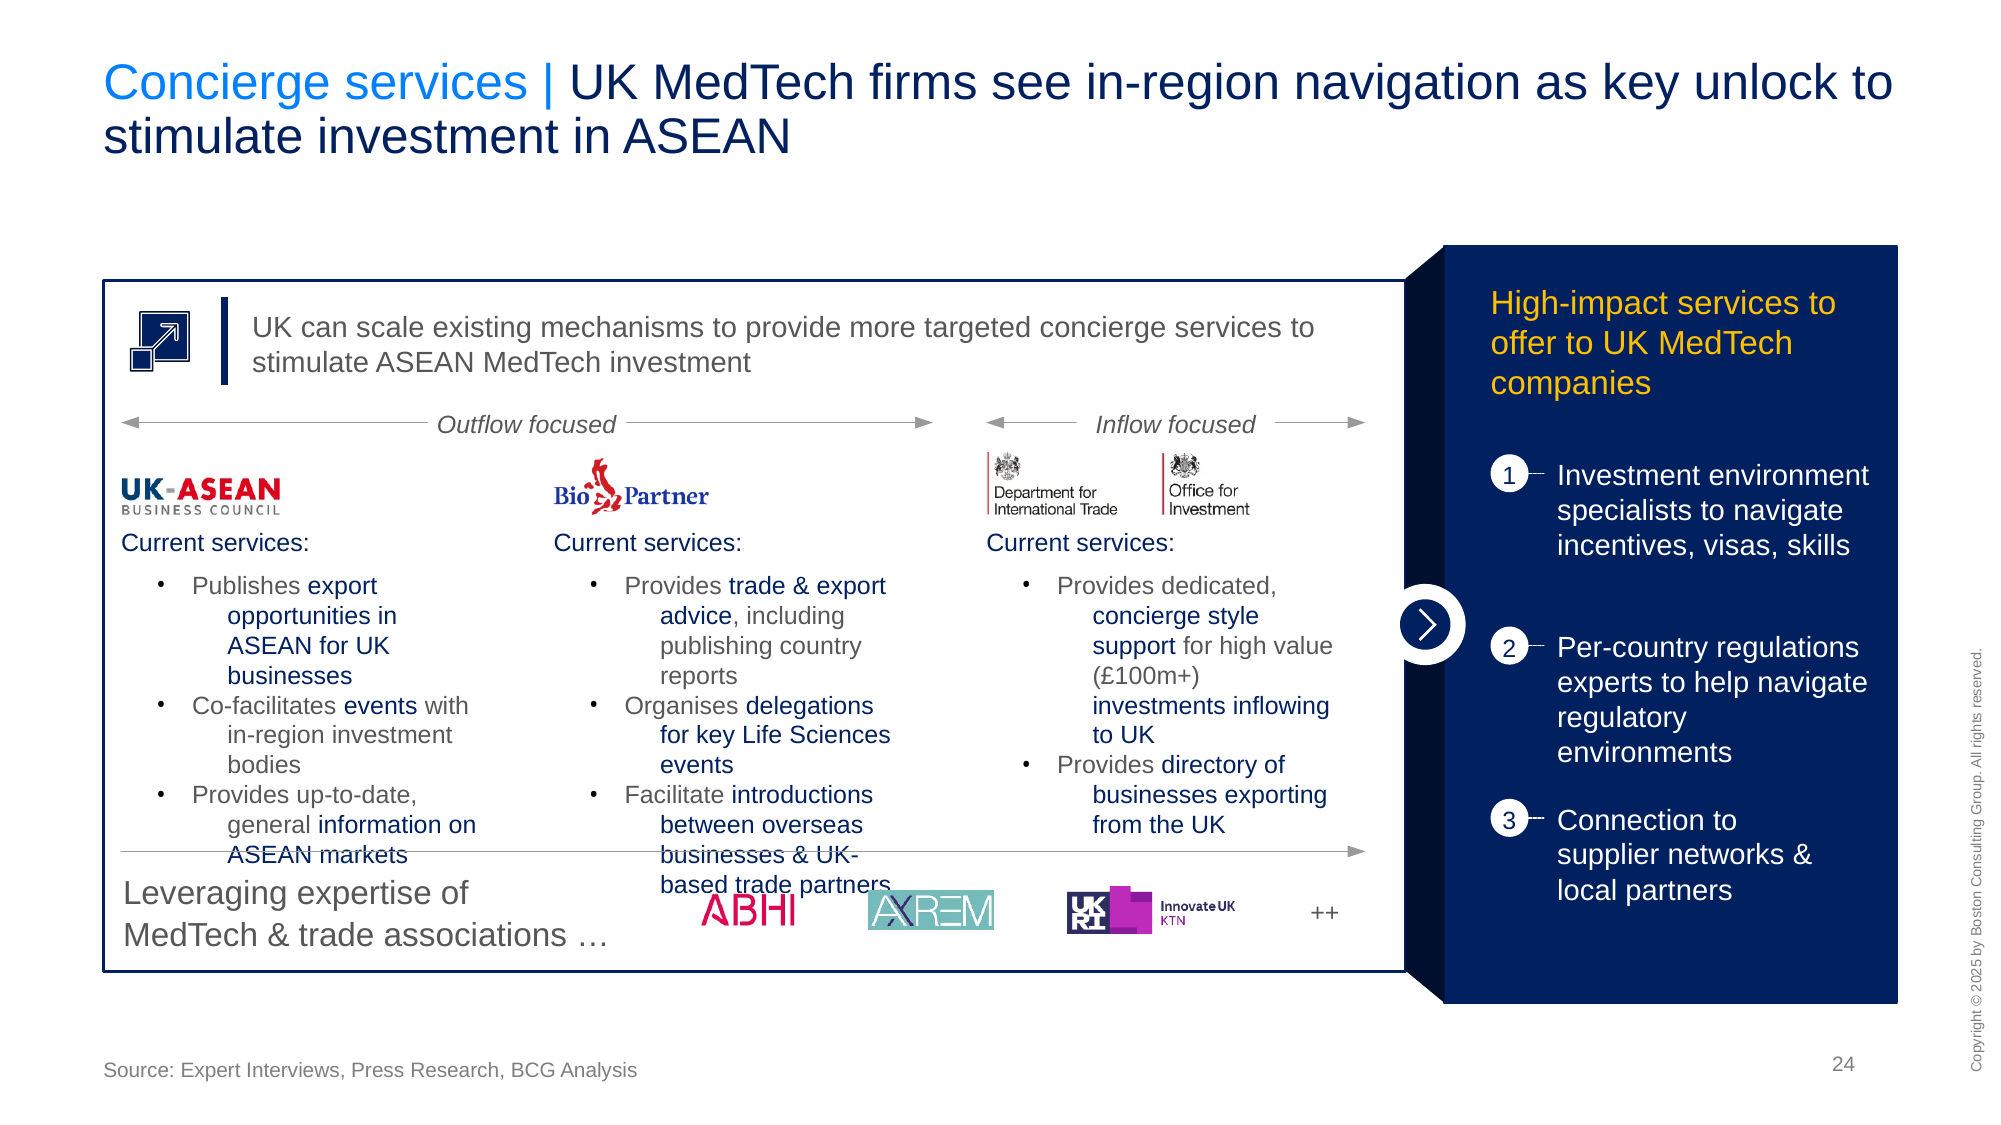

# Concierge services | UK MedTech firms see in-region navigation as key unlock to stimulate investment in ASEAN
High-impact services to offer to UK MedTech companies
UK can scale existing mechanisms to provide more targeted concierge services to stimulate ASEAN MedTech investment
Outflow focused
Inflow focused
1
Investment environment specialists to navigate incentives, visas, skills
Current services:
Publishes export opportunities in ASEAN for UK businesses
Co-facilitates events with
in-region investment bodies
Provides up-to-date,
general information on ASEAN markets
Current services:
Provides trade & export advice, including publishing country reports
Organises delegations for key Life Sciences events
Facilitate introductions between overseas businesses & UK-based trade partners
Current services:
Provides dedicated, concierge style support for high value (£100m+) investments inflowing
to UK
Provides directory of businesses exporting
from the UK
2
Per-country regulations experts to help navigate regulatory environments
3
Connection to
supplier networks & local partners
Leveraging expertise of
MedTech & trade associations …
++
Source: Expert Interviews, Press Research, BCG Analysis